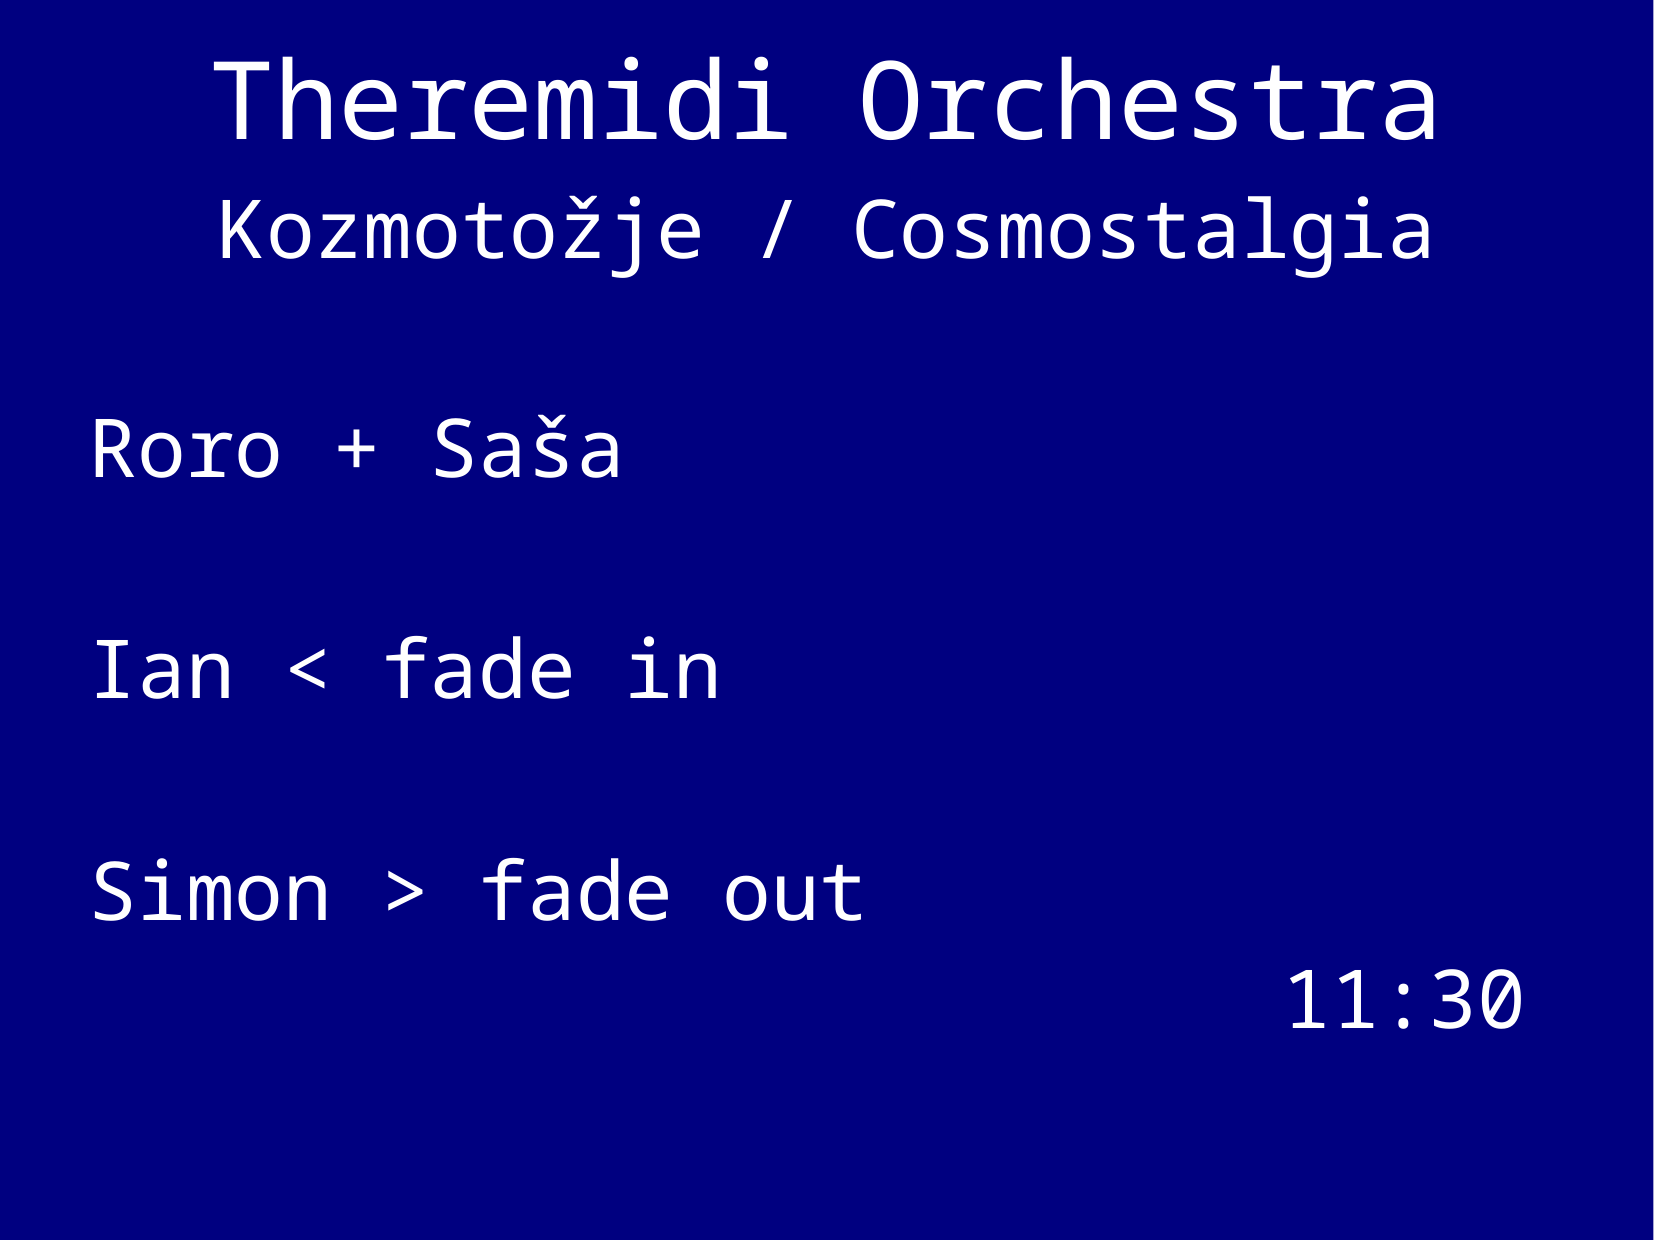

# Theremidi Orchestra Kozmotožje / Cosmostalgia
Roro + Saša
Ian < fade in
Simon > fade out
11:30